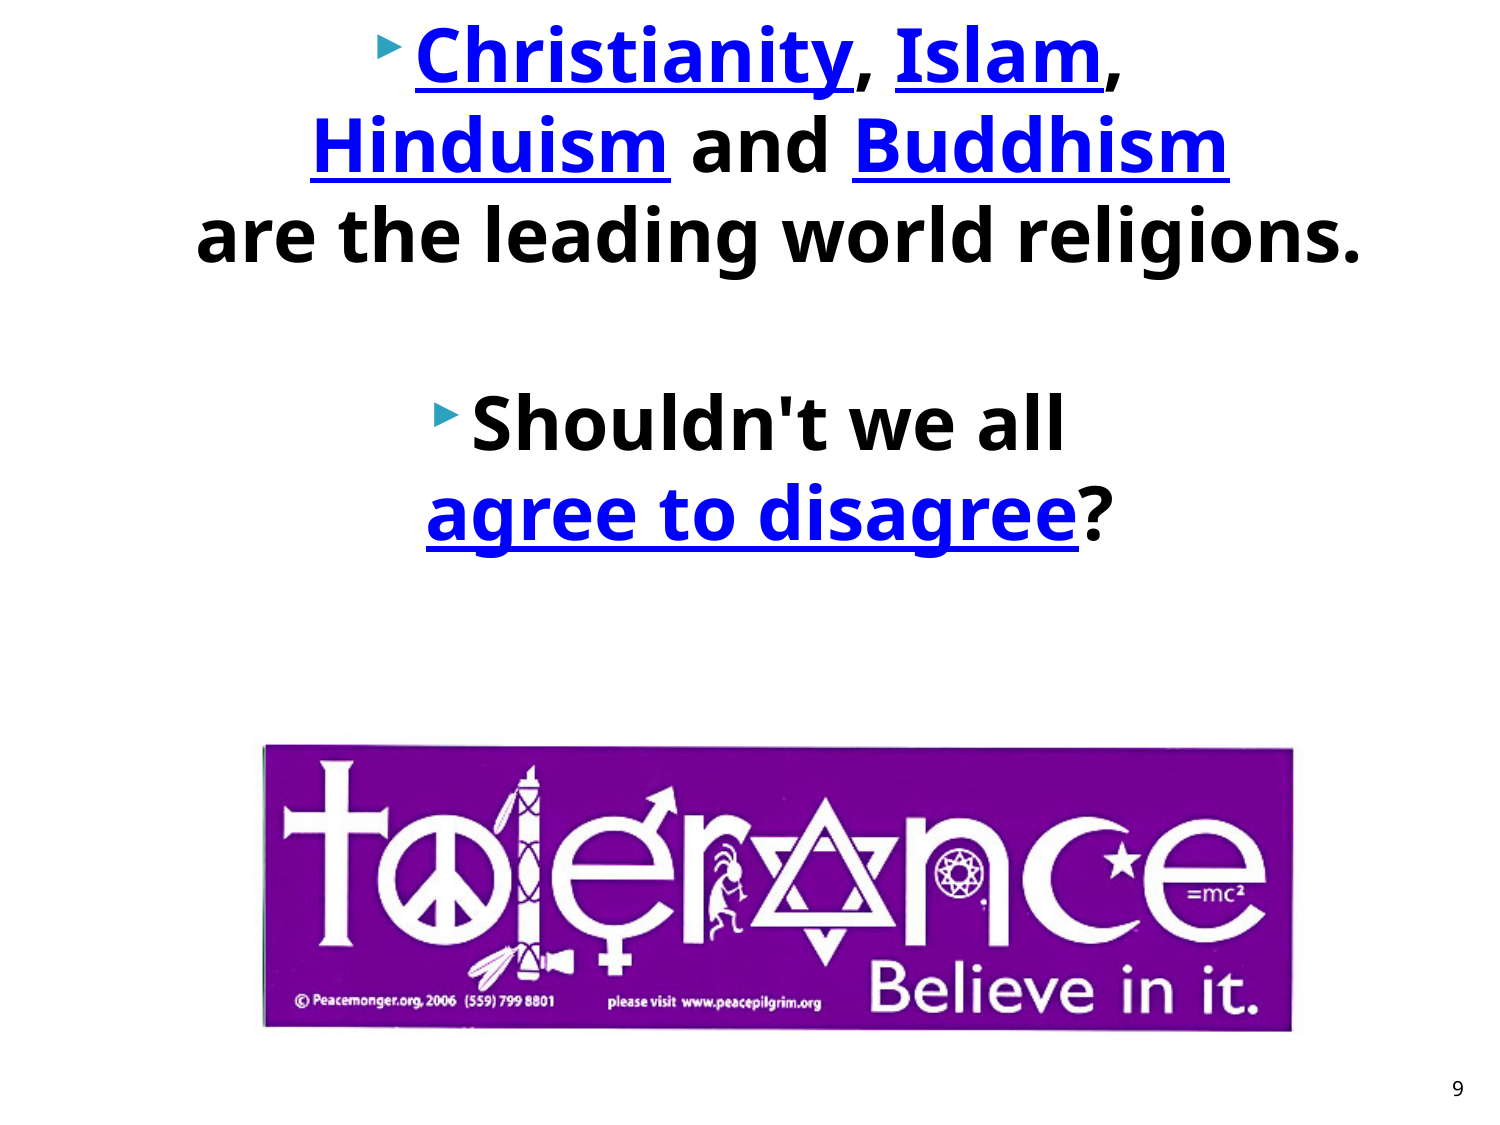

# Christianity, Islam, Hinduism and Buddhism are the leading world religions.
Shouldn't we all
agree to disagree?